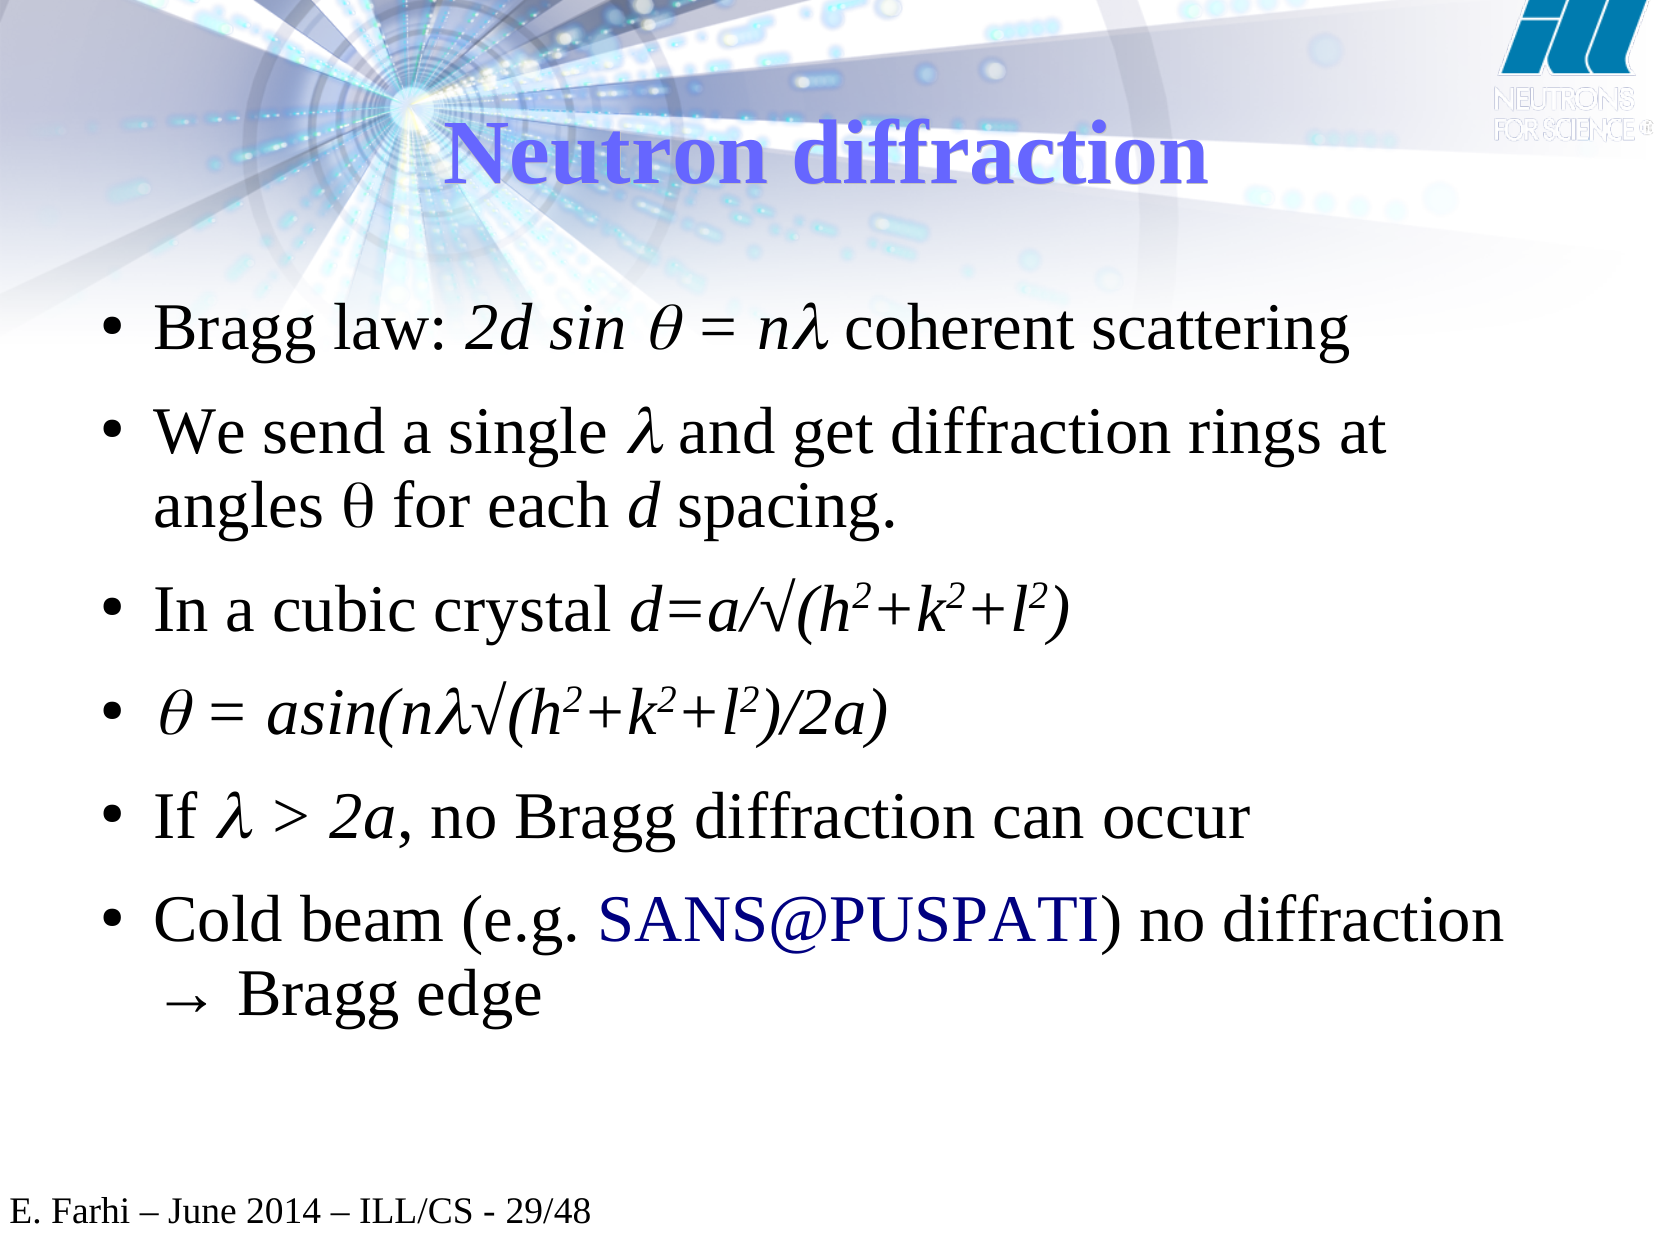

# Neutron diffraction
Bragg law: 2d sin q = nl coherent scattering
We send a single l and get diffraction rings at angles q for each d spacing.
In a cubic crystal d=a/√(h2+k2+l2)
q = asin(nl√(h2+k2+l2)/2a)
If l > 2a, no Bragg diffraction can occur
Cold beam (e.g. SANS@PUSPATI) no diffraction → Bragg edge